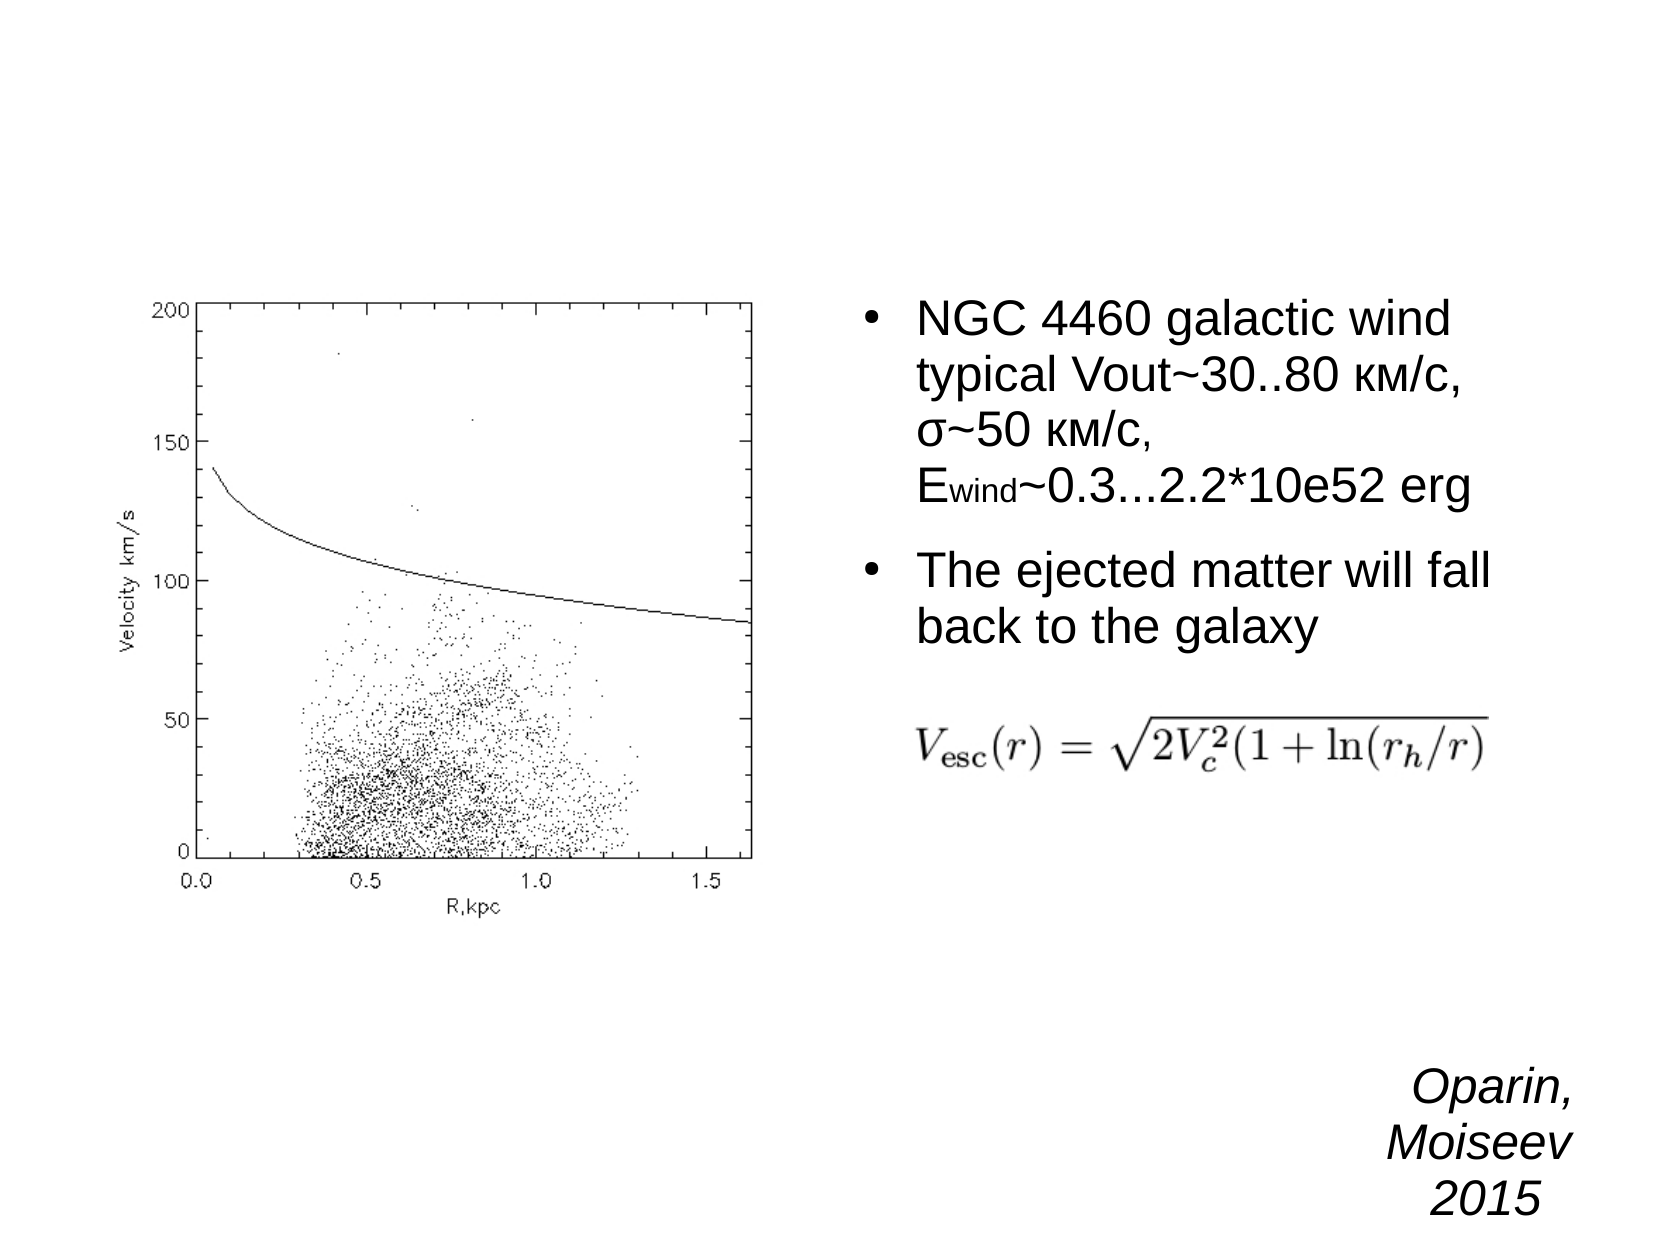

#
NGC 4460 galactic wind typical Vout~30..80 км/с, σ~50 км/с, Ewind~0.3...2.2*10e52 erg
The ejected matter will fall back to the galaxy
 Oparin, Moiseev 2015